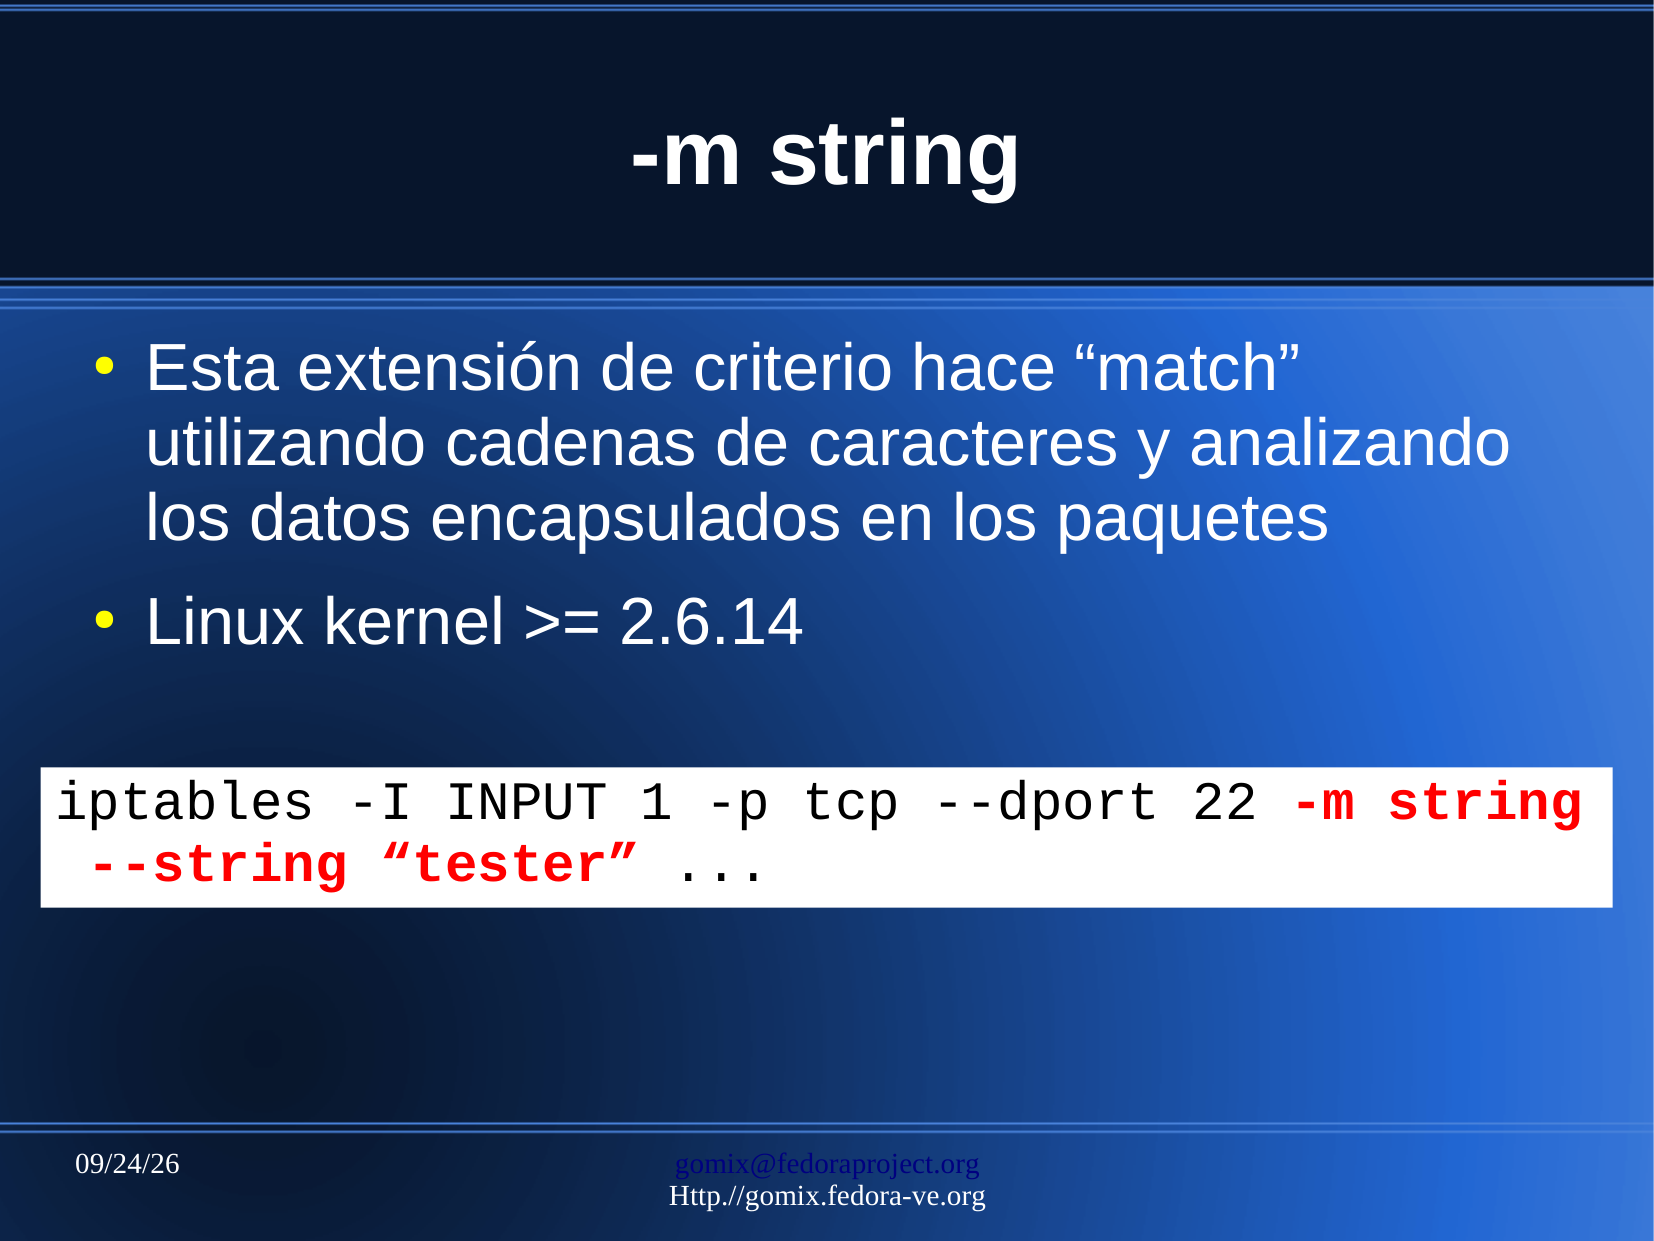

# -m string
Esta extensión de criterio hace “match” utilizando cadenas de caracteres y analizando los datos encapsulados en los paquetes
Linux kernel >= 2.6.14
iptables -I INPUT 1 -p tcp --dport 22 -m string
 --string “tester” ...